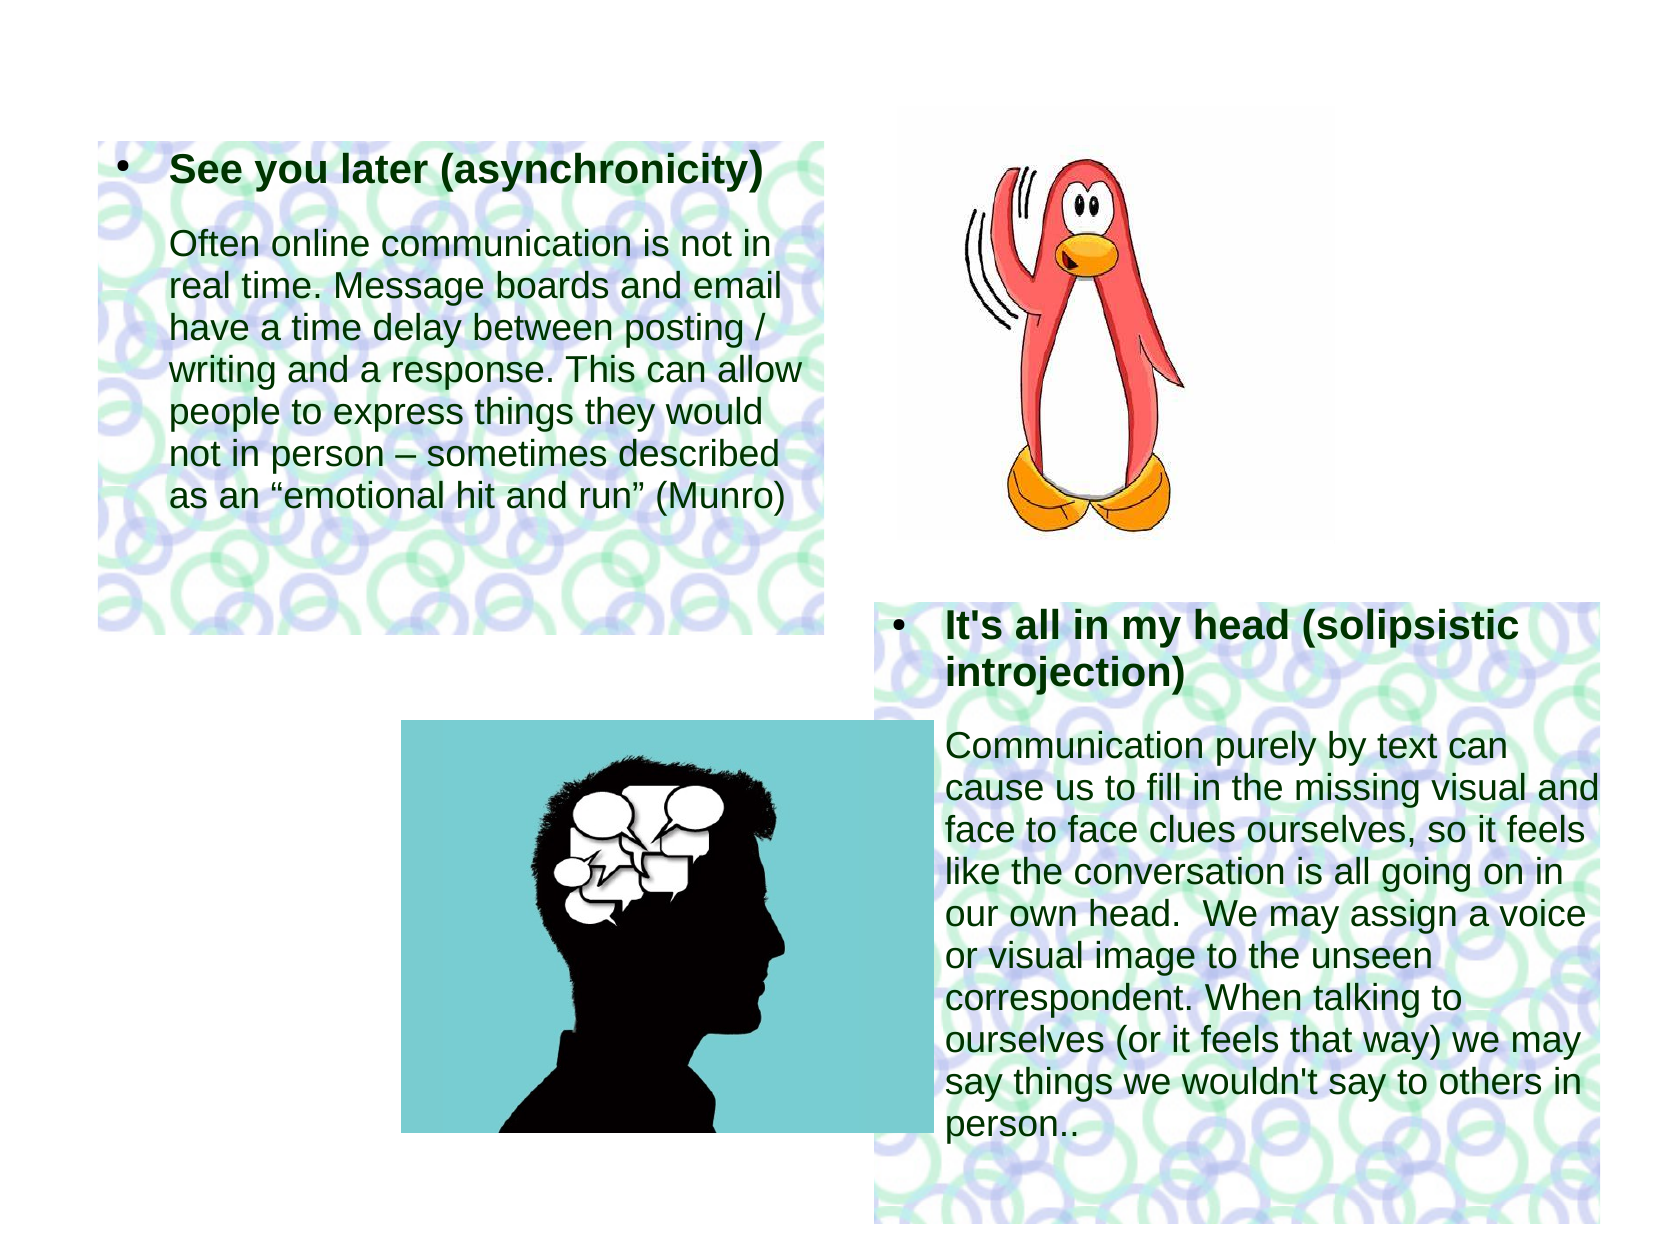

# See you later (asynchronicity)
Often online communication is not in real time. Message boards and email have a time delay between posting / writing and a response. This can allow people to express things they would not in person – sometimes described as an “emotional hit and run” (Munro)
It's all in my head (solipsistic introjection)
Communication purely by text can cause us to fill in the missing visual and face to face clues ourselves, so it feels like the conversation is all going on in our own head. We may assign a voice or visual image to the unseen correspondent. When talking to ourselves (or it feels that way) we may say things we wouldn't say to others in person..
### Chart
| Category | Column 1 | Column 2 | Column 3 |
|---|---|---|---|
| Row 1 | 9.1 | 3.2 | 4.54 |
| Row 2 | 2.4 | 8.8 | 9.65 |
| Row 3 | 3.1 | 1.5 | 3.7 |
| Row 4 | 4.3 | 9.02 | 6.2 |